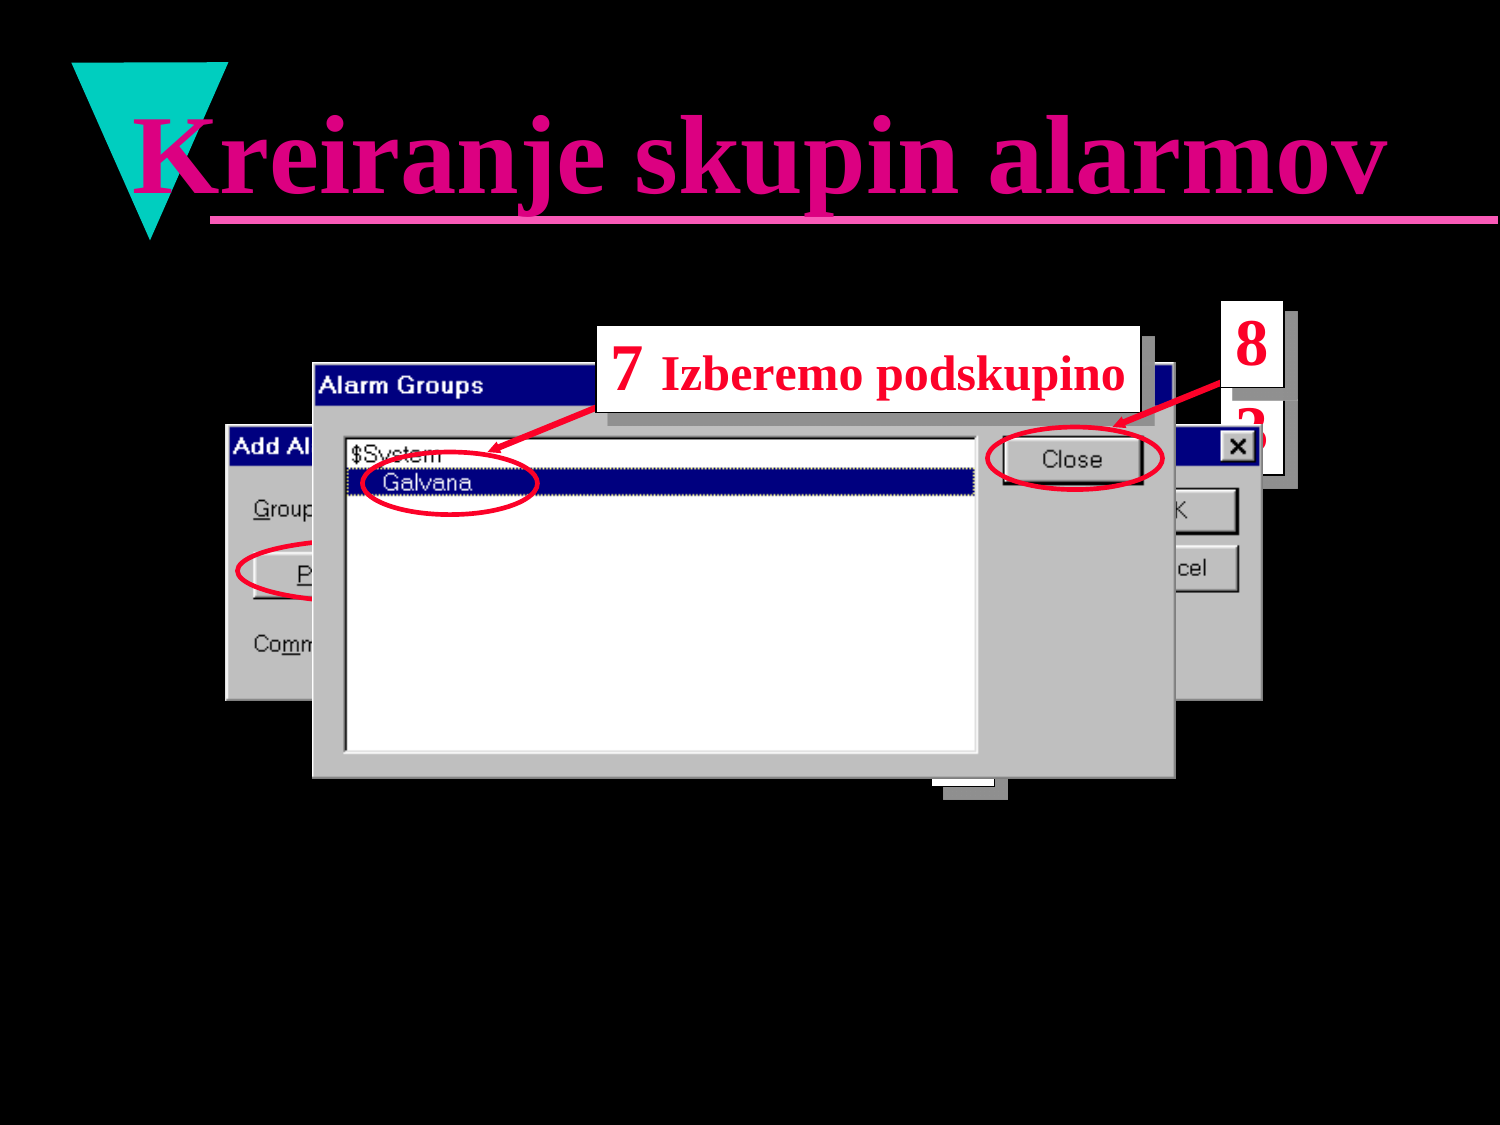

# Kreiranje skupin alarmov
8
7 Izberemo podskupino
4 Ime skupine
3
6
5
RVP2
Alarmi in Dogodki
10